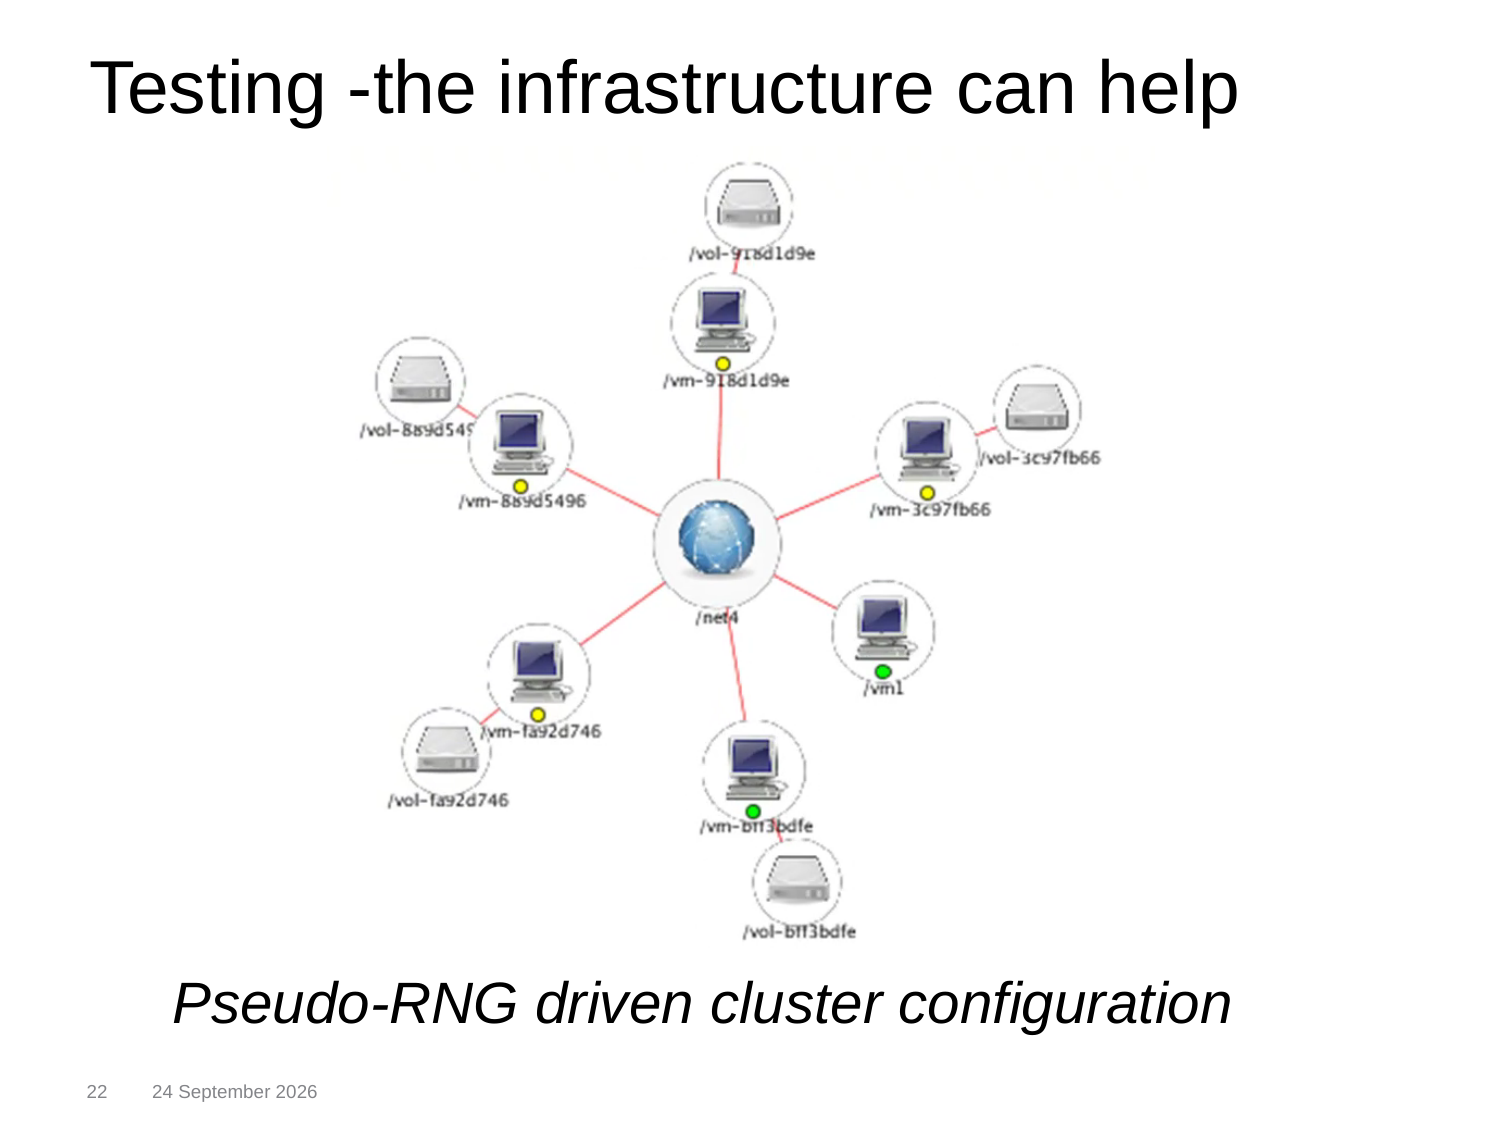

# Testing -the infrastructure can help
Pseudo-RNG driven cluster configuration